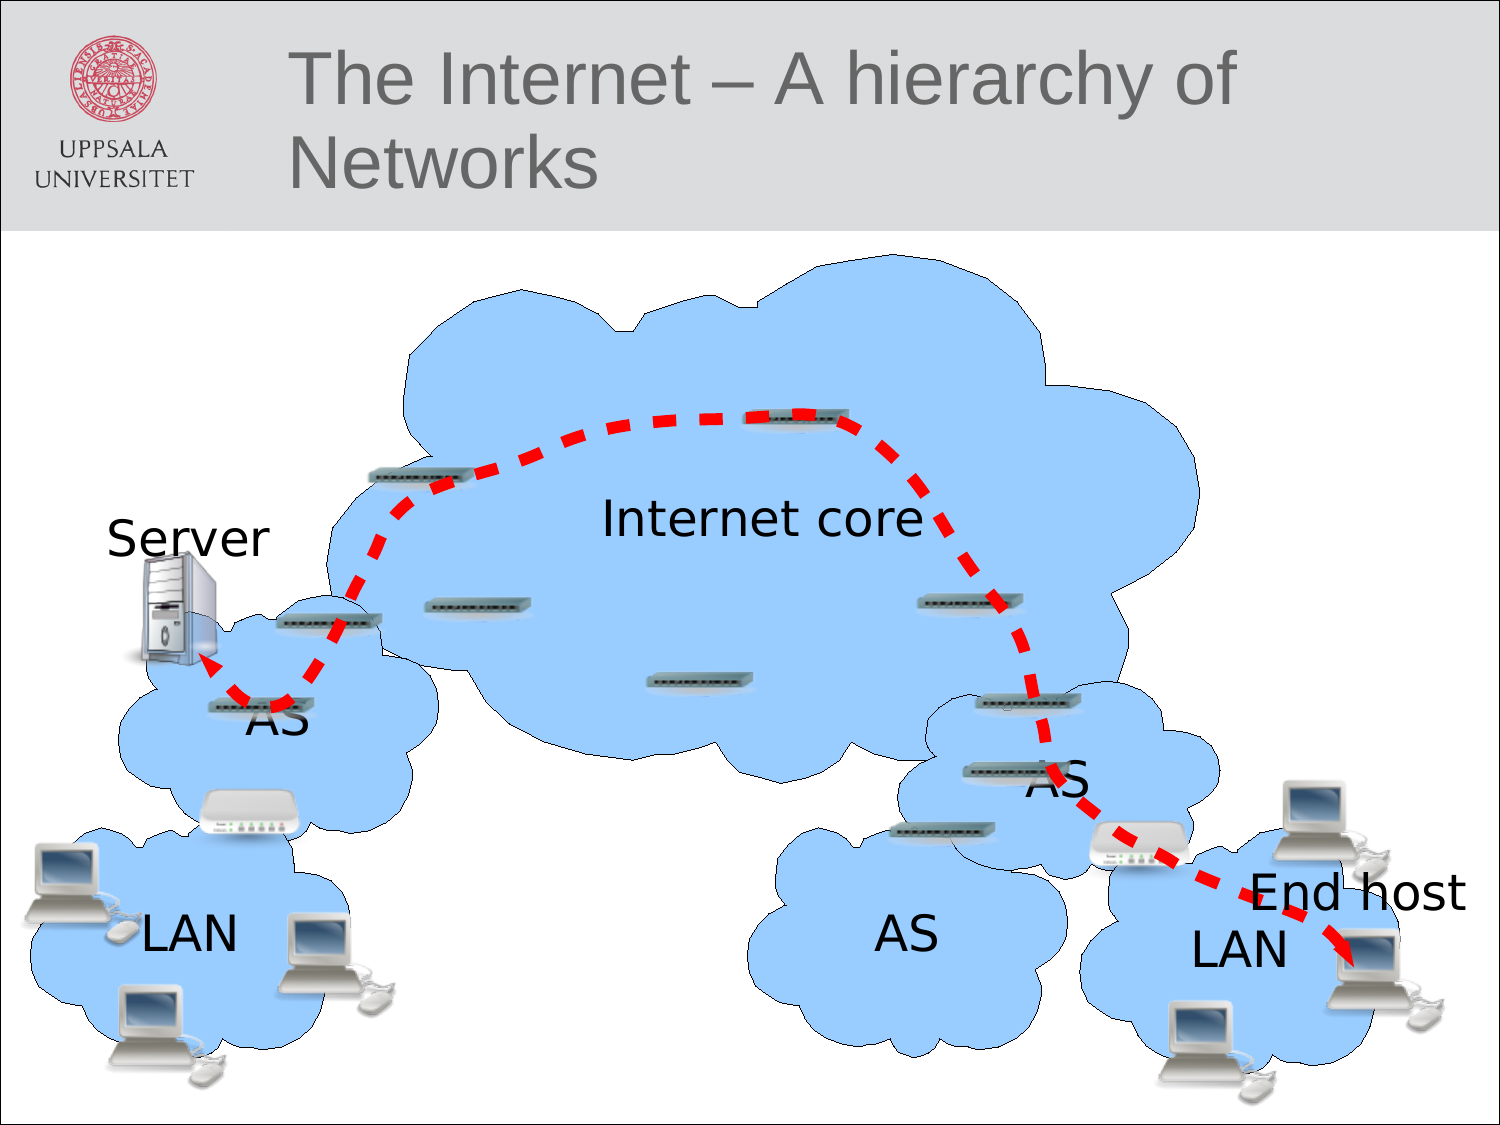

# The Internet – A hierarchy of Networks
Internet core
Server
AS
AS
AS
LAN
LAN
End host